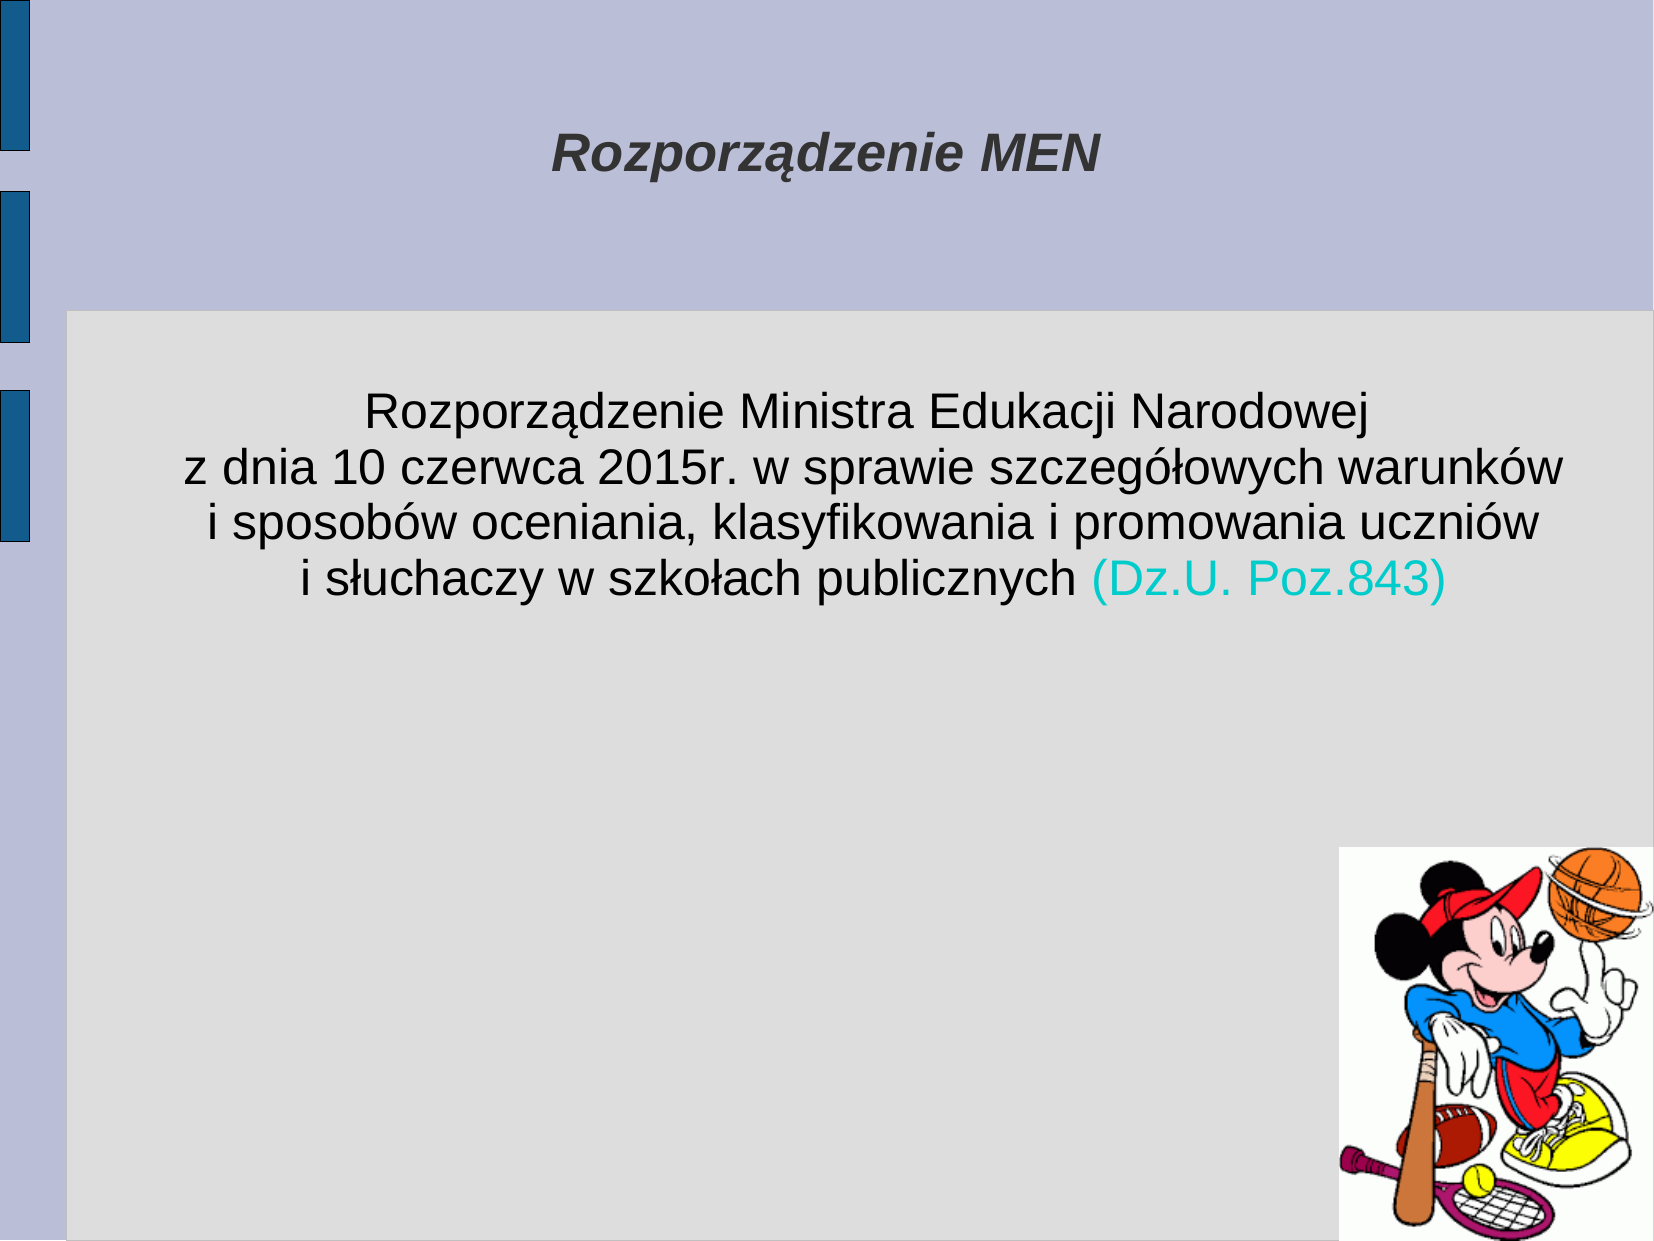

# Rozporządzenie MEN
Rozporządzenie Ministra Edukacji Narodowej
z dnia 10 czerwca 2015r. w sprawie szczegółowych warunków
 i sposobów oceniania, klasyfikowania i promowania uczniów
i słuchaczy w szkołach publicznych (Dz.U. Poz.843)